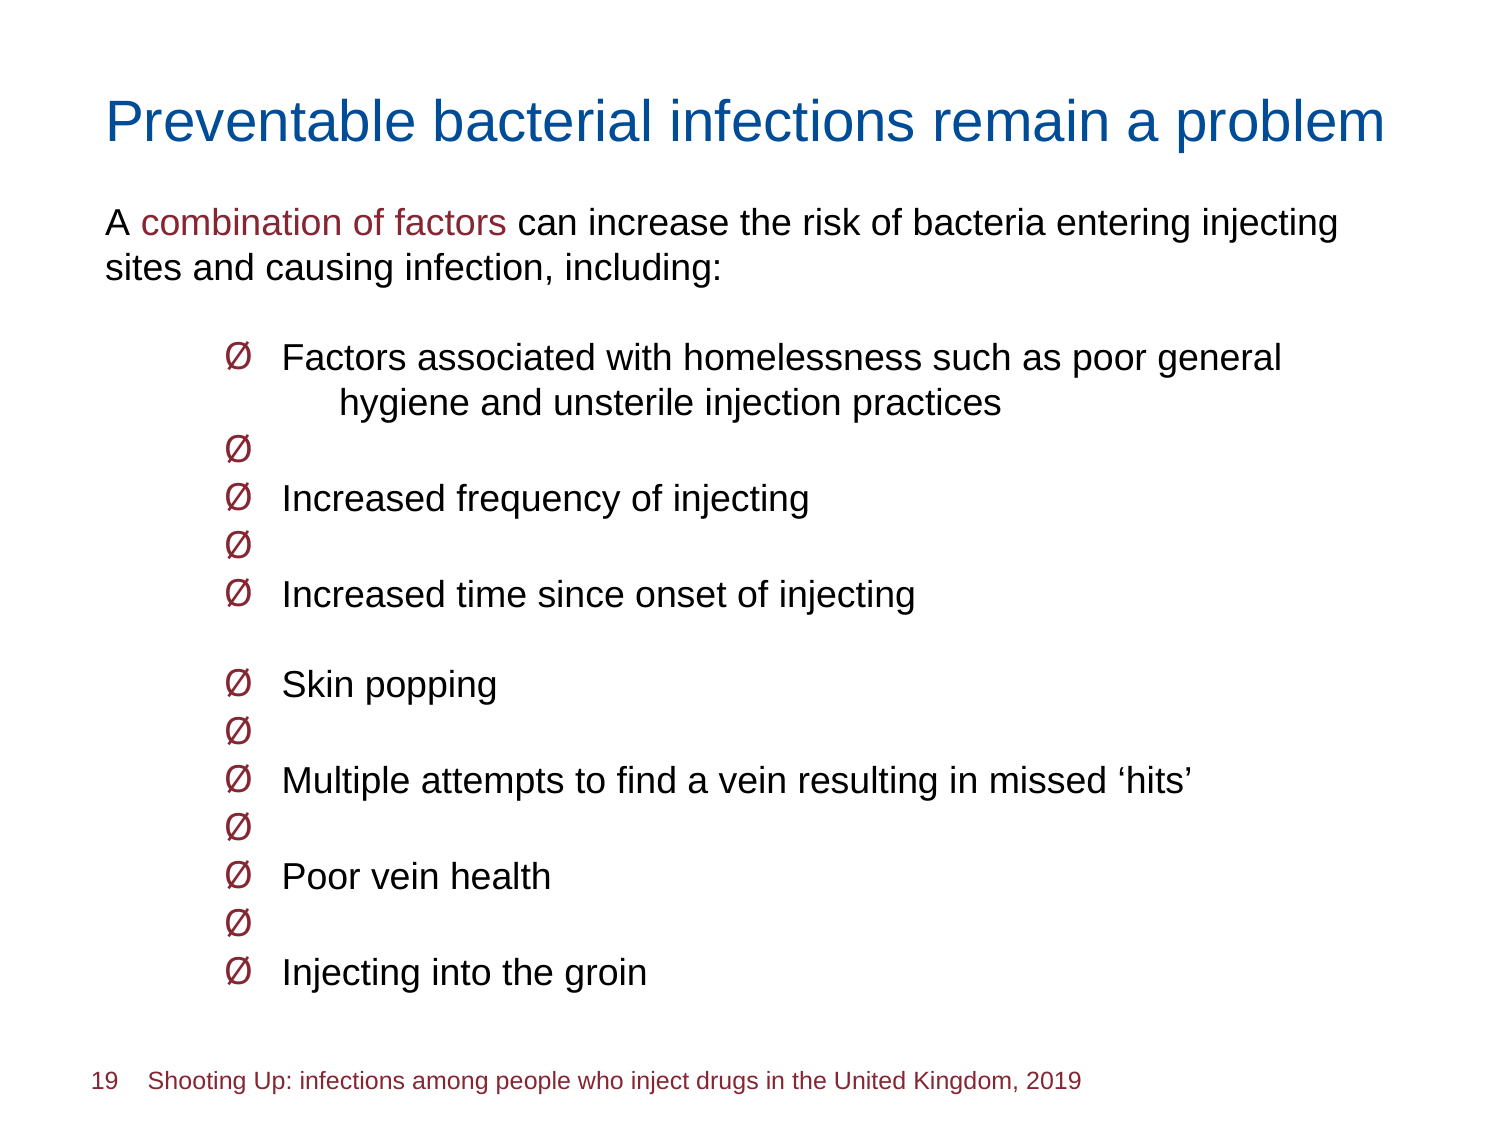

Preventable bacterial infections remain a problem
A combination of factors can increase the risk of bacteria entering injecting sites and causing infection, including:
Factors associated with homelessness such as poor general hygiene and unsterile injection practices
Increased frequency of injecting
Increased time since onset of injecting
Skin popping
Multiple attempts to find a vein resulting in missed ‘hits’
Poor vein health
Injecting into the groin
 18
Shooting Up: infections among people who inject drugs in the United Kingdom, 2019